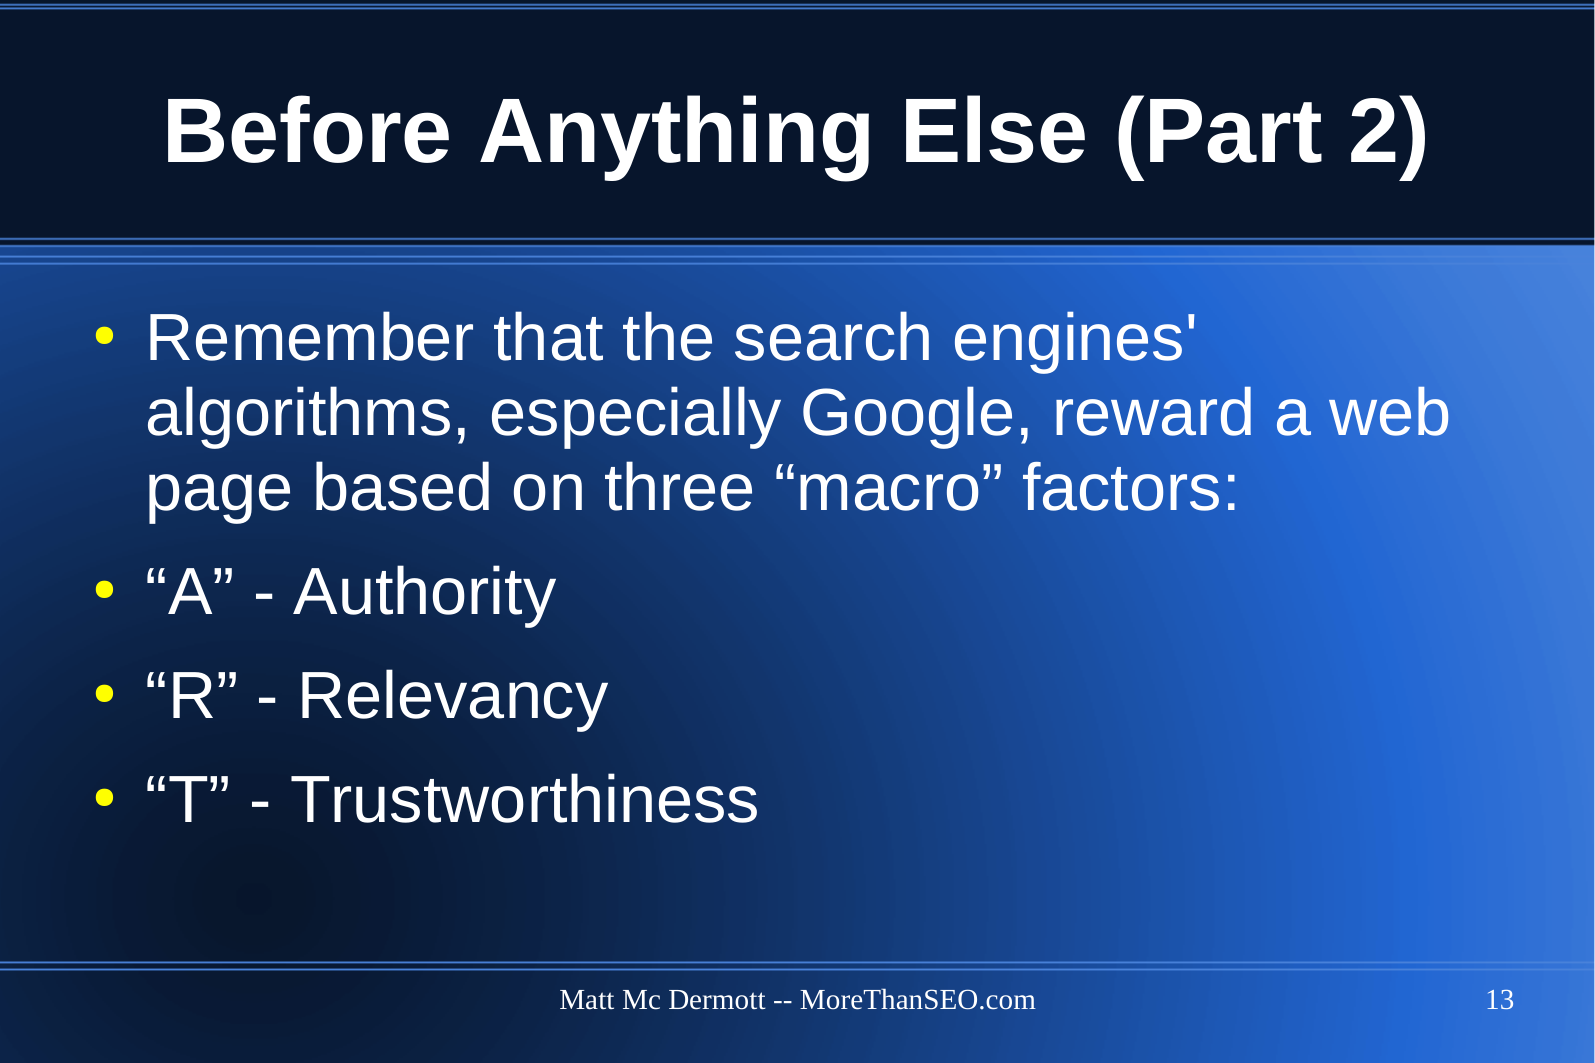

# Before Anything Else (Part 2)
Remember that the search engines' algorithms, especially Google, reward a web page based on three “macro” factors:
“A” - Authority
“R” - Relevancy
“T” - Trustworthiness
Matt Mc Dermott -- MoreThanSEO.com
13